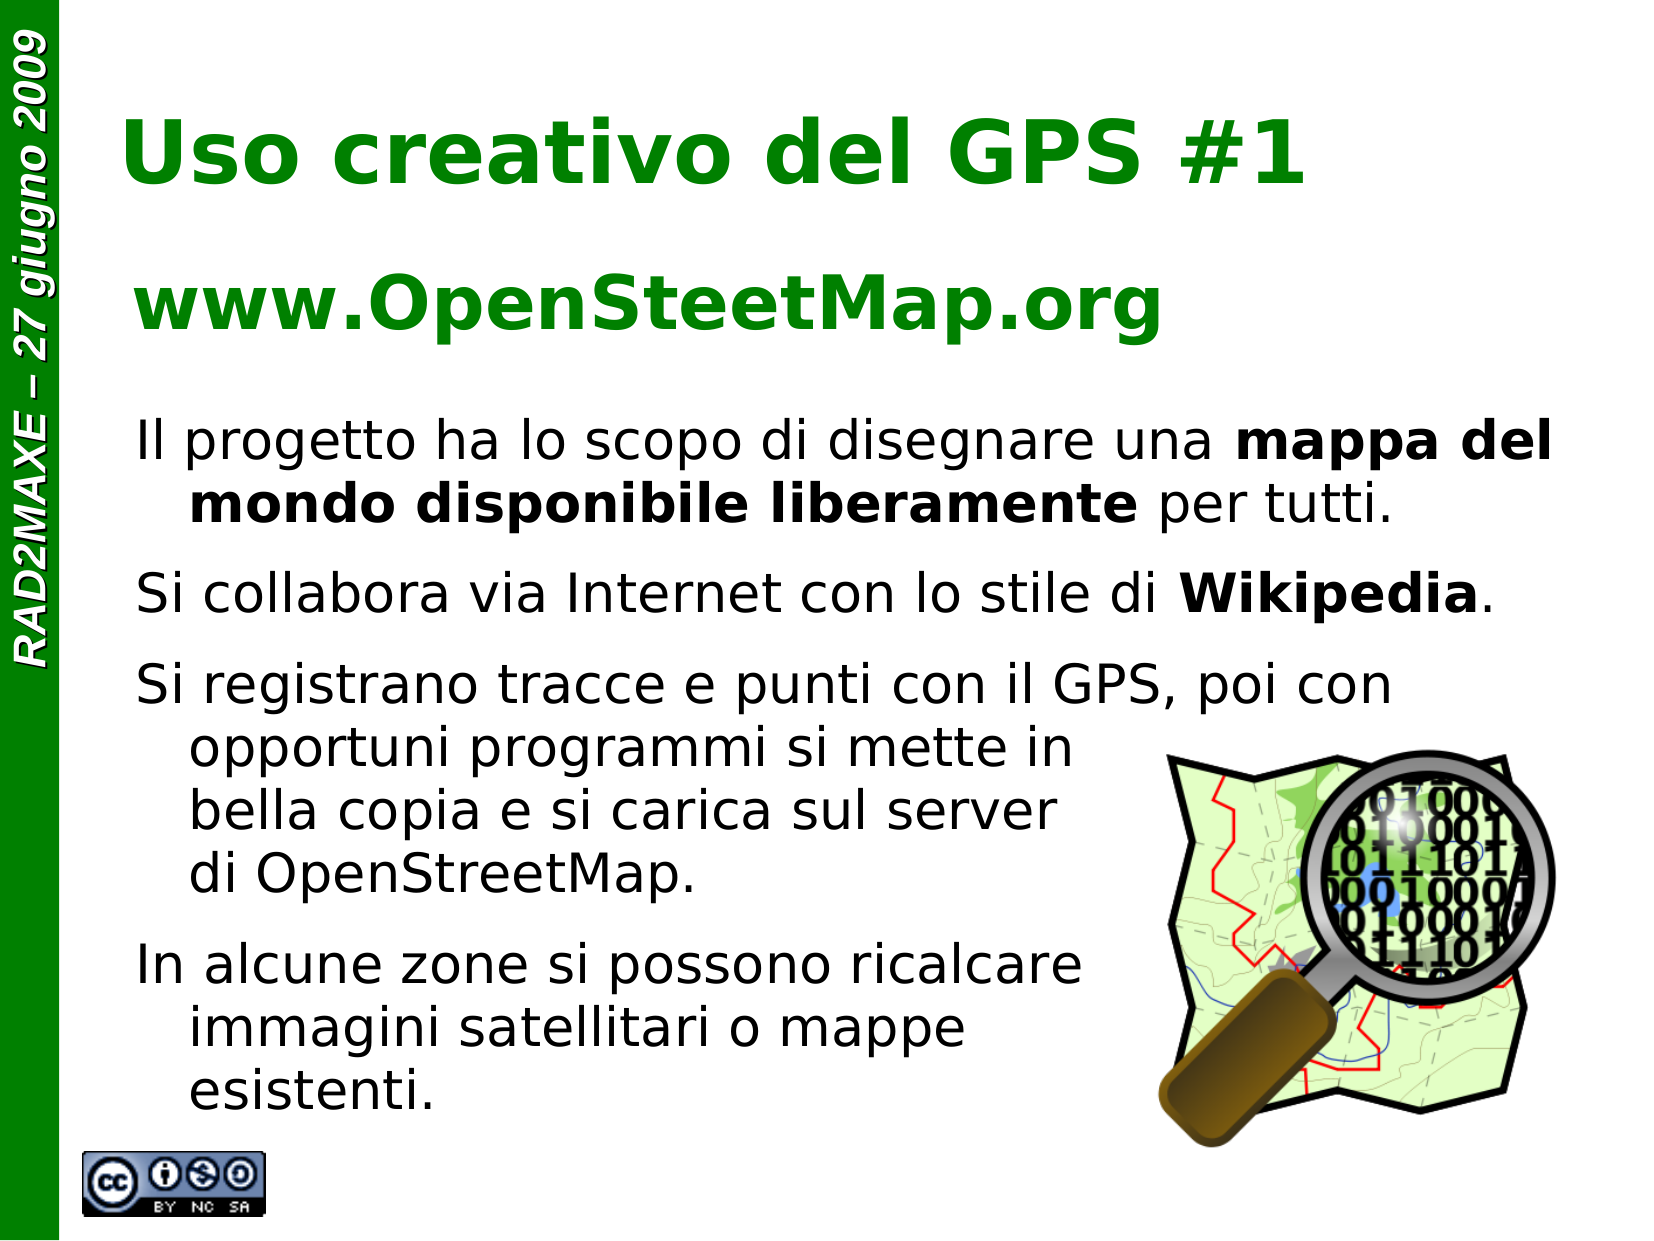

# Uso creativo del GPS #1
www.OpenSteetMap.org
Il progetto ha lo scopo di disegnare una mappa del mondo disponibile liberamente per tutti.
Si collabora via Internet con lo stile di Wikipedia.
Si registrano tracce e punti con il GPS, poi con opportuni programmi si mette in
bella copia e si carica sul server
di OpenStreetMap.
In alcune zone si possono ricalcare
immagini satellitari o mappe
esistenti.